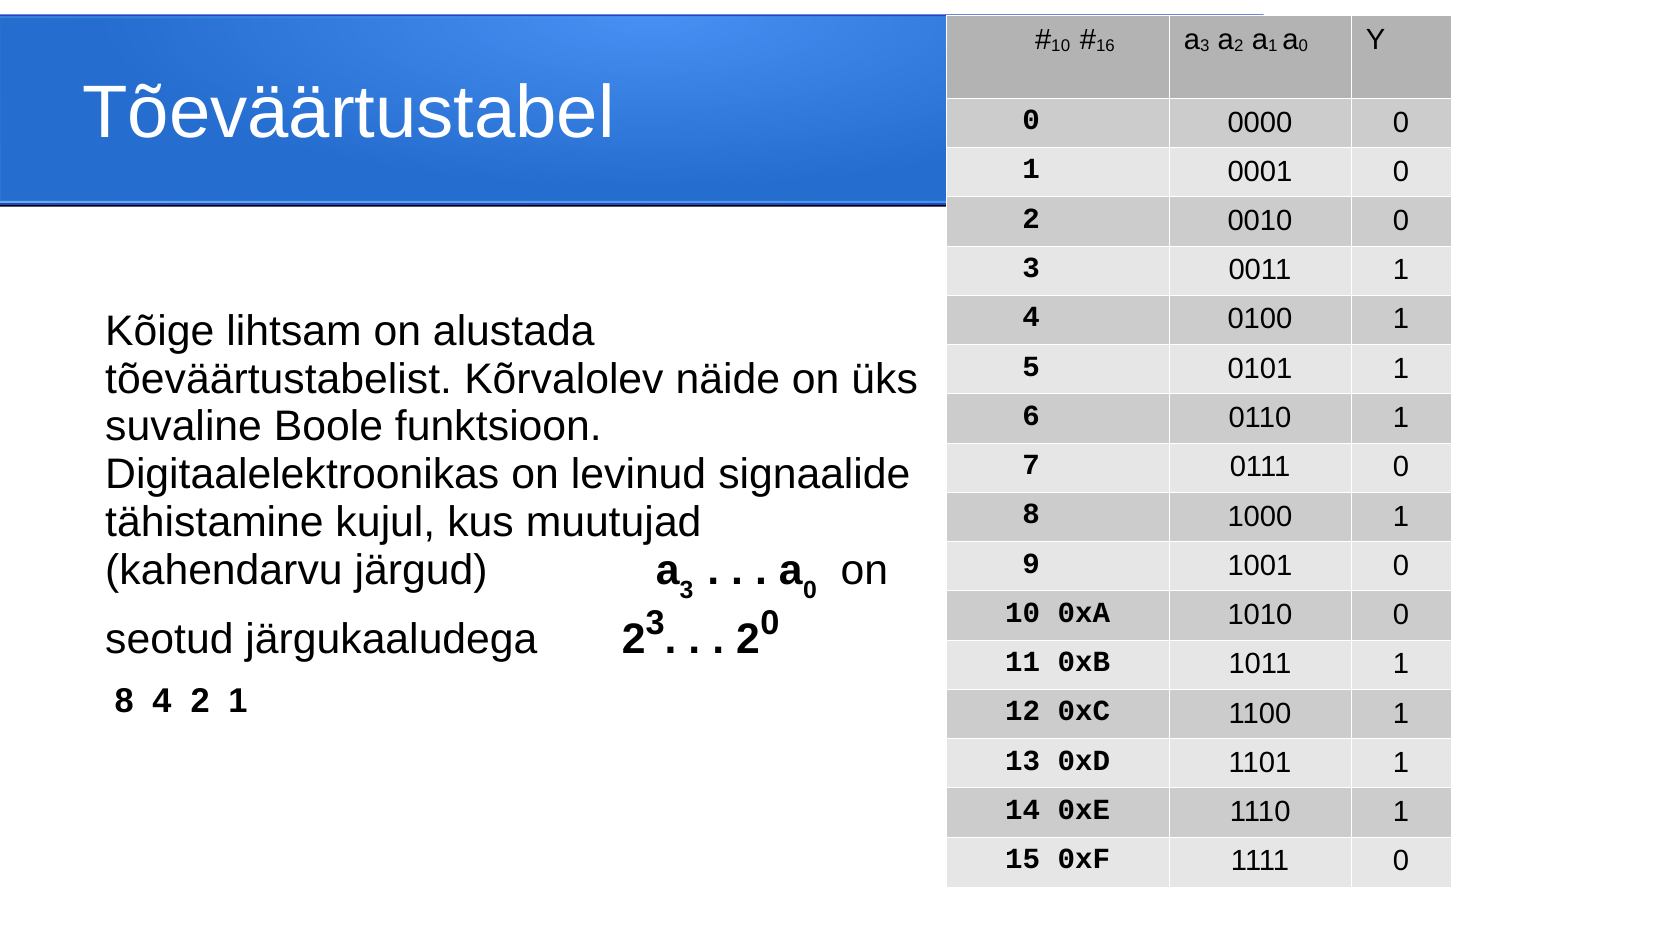

| #10 #16 | a3 a2 a1 a0 | Y |
| --- | --- | --- |
| 0 | 0000 | 0 |
| 1 | 0001 | 0 |
| 2 | 0010 | 0 |
| 3 | 0011 | 1 |
| 4 | 0100 | 1 |
| 5 | 0101 | 1 |
| 6 | 0110 | 1 |
| 7 | 0111 | 0 |
| 8 | 1000 | 1 |
| 9 | 1001 | 0 |
| 10 0xA | 1010 | 0 |
| 11 0xB | 1011 | 1 |
| 12 0xC | 1100 | 1 |
| 13 0xD | 1101 | 1 |
| 14 0xE | 1110 | 1 |
| 15 0xF | 1111 | 0 |
# Tõeväärtustabel
Kõige lihtsam on alustada tõeväärtustabelist. Kõrvalolev näide on üks suvaline Boole funktsioon. Digitaalelektroonikas on levinud signaalide tähistamine kujul, kus muutujad (kahendarvu järgud) a3 . . . a0 on seotud järgukaaludega 23. . . 20
 8 4 2 1